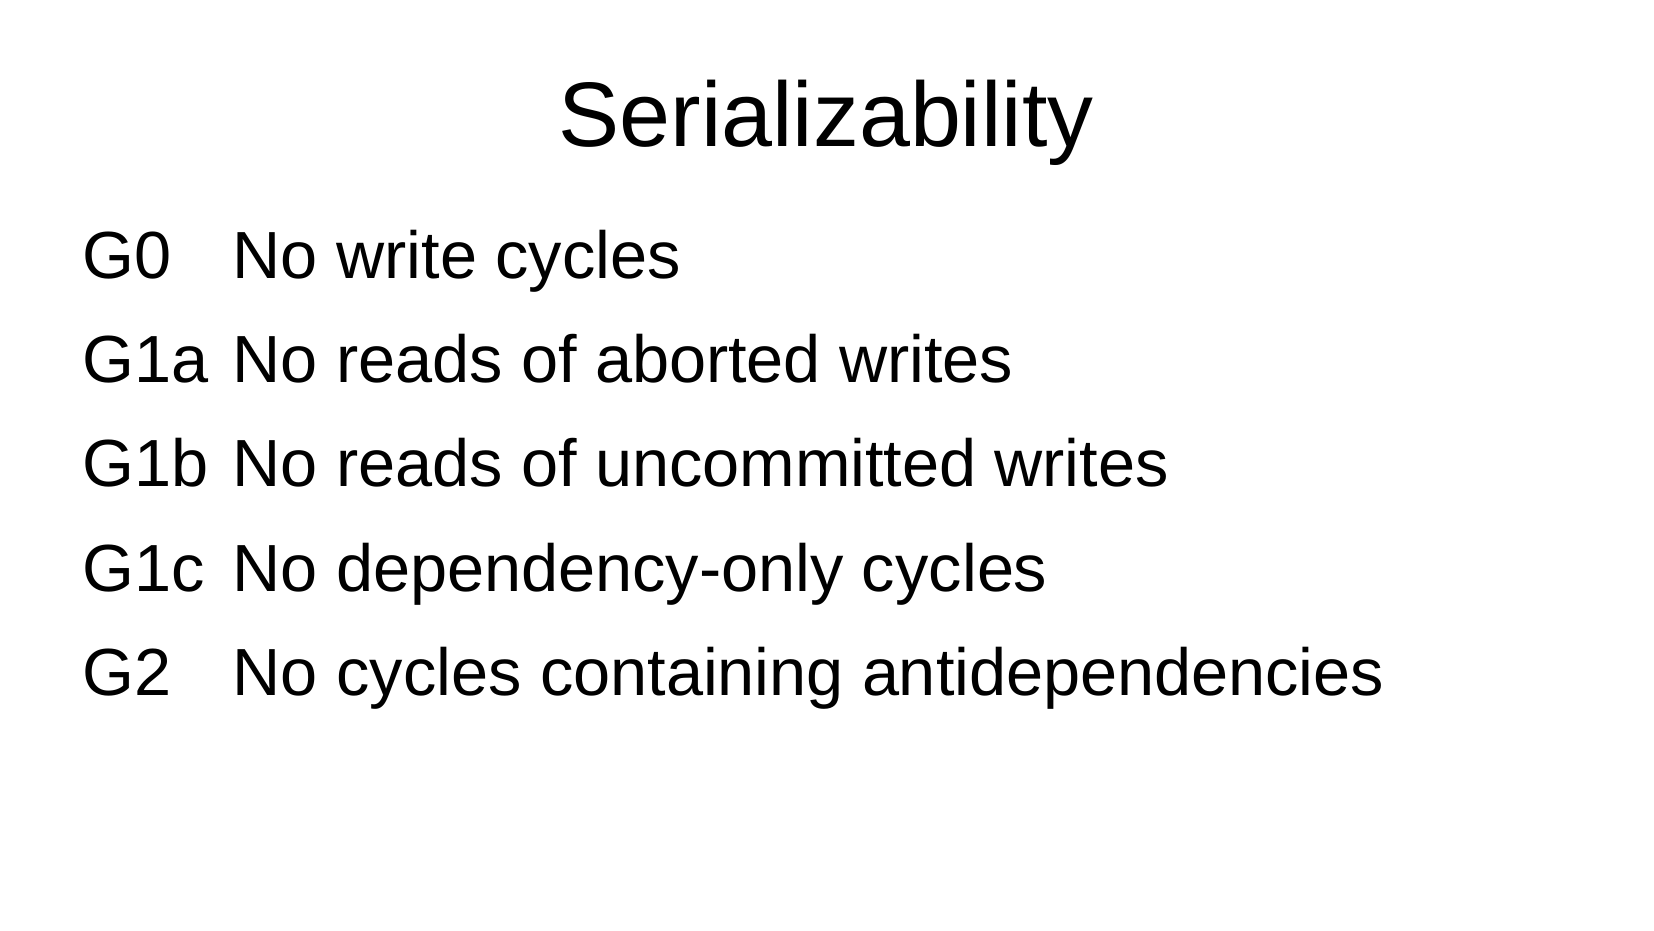

# Serializability
G0	No write cycles
G1a	No reads of aborted writes
G1b	No reads of uncommitted writes
G1c	No dependency-only cycles
G2	No cycles containing antidependencies